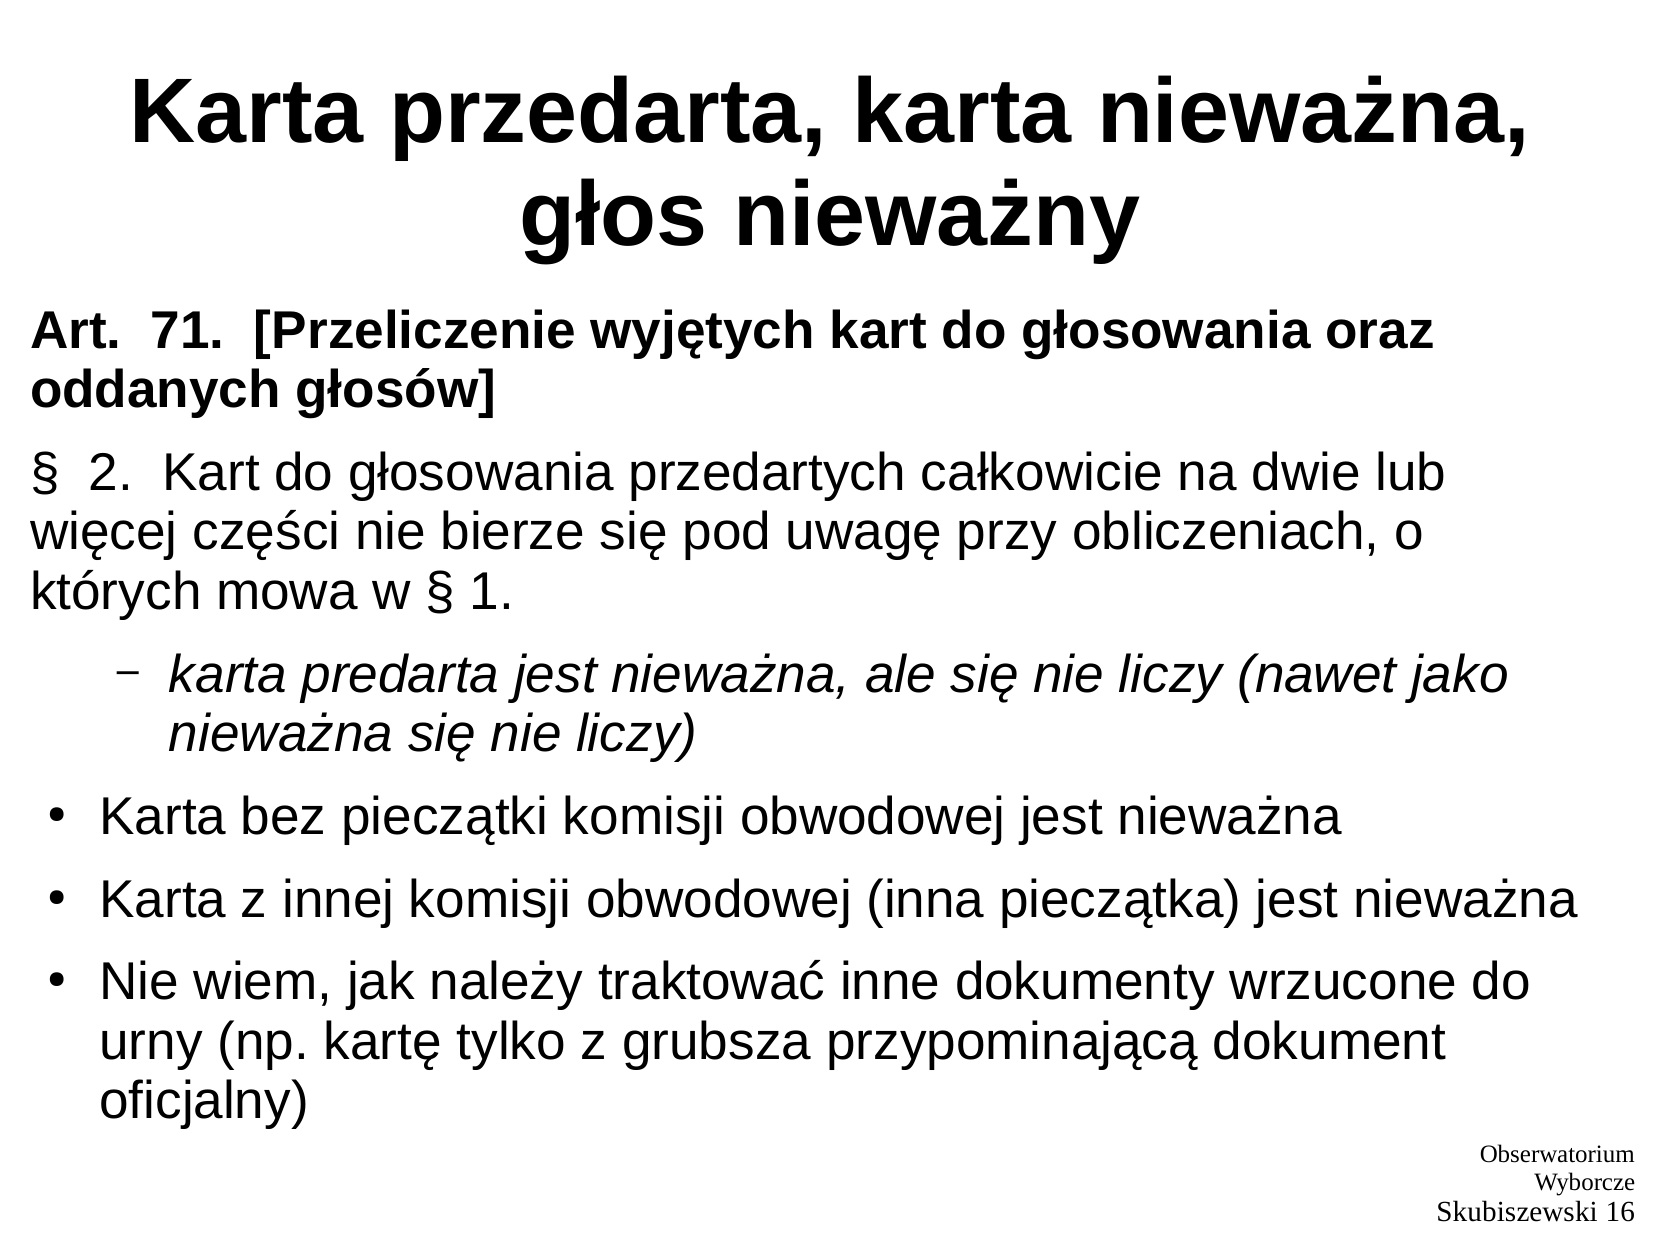

# Karta przedarta, karta nieważna, głos nieważny
Art. 71. [Przeliczenie wyjętych kart do głosowania oraz oddanych głosów]
§ 2. Kart do głosowania przedartych całkowicie na dwie lub więcej części nie bierze się pod uwagę przy obliczeniach, o których mowa w § 1.
karta predarta jest nieważna, ale się nie liczy (nawet jako nieważna się nie liczy)
Karta bez pieczątki komisji obwodowej jest nieważna
Karta z innej komisji obwodowej (inna pieczątka) jest nieważna
Nie wiem, jak należy traktować inne dokumenty wrzucone do urny (np. kartę tylko z grubsza przypominającą dokument oficjalny)
16